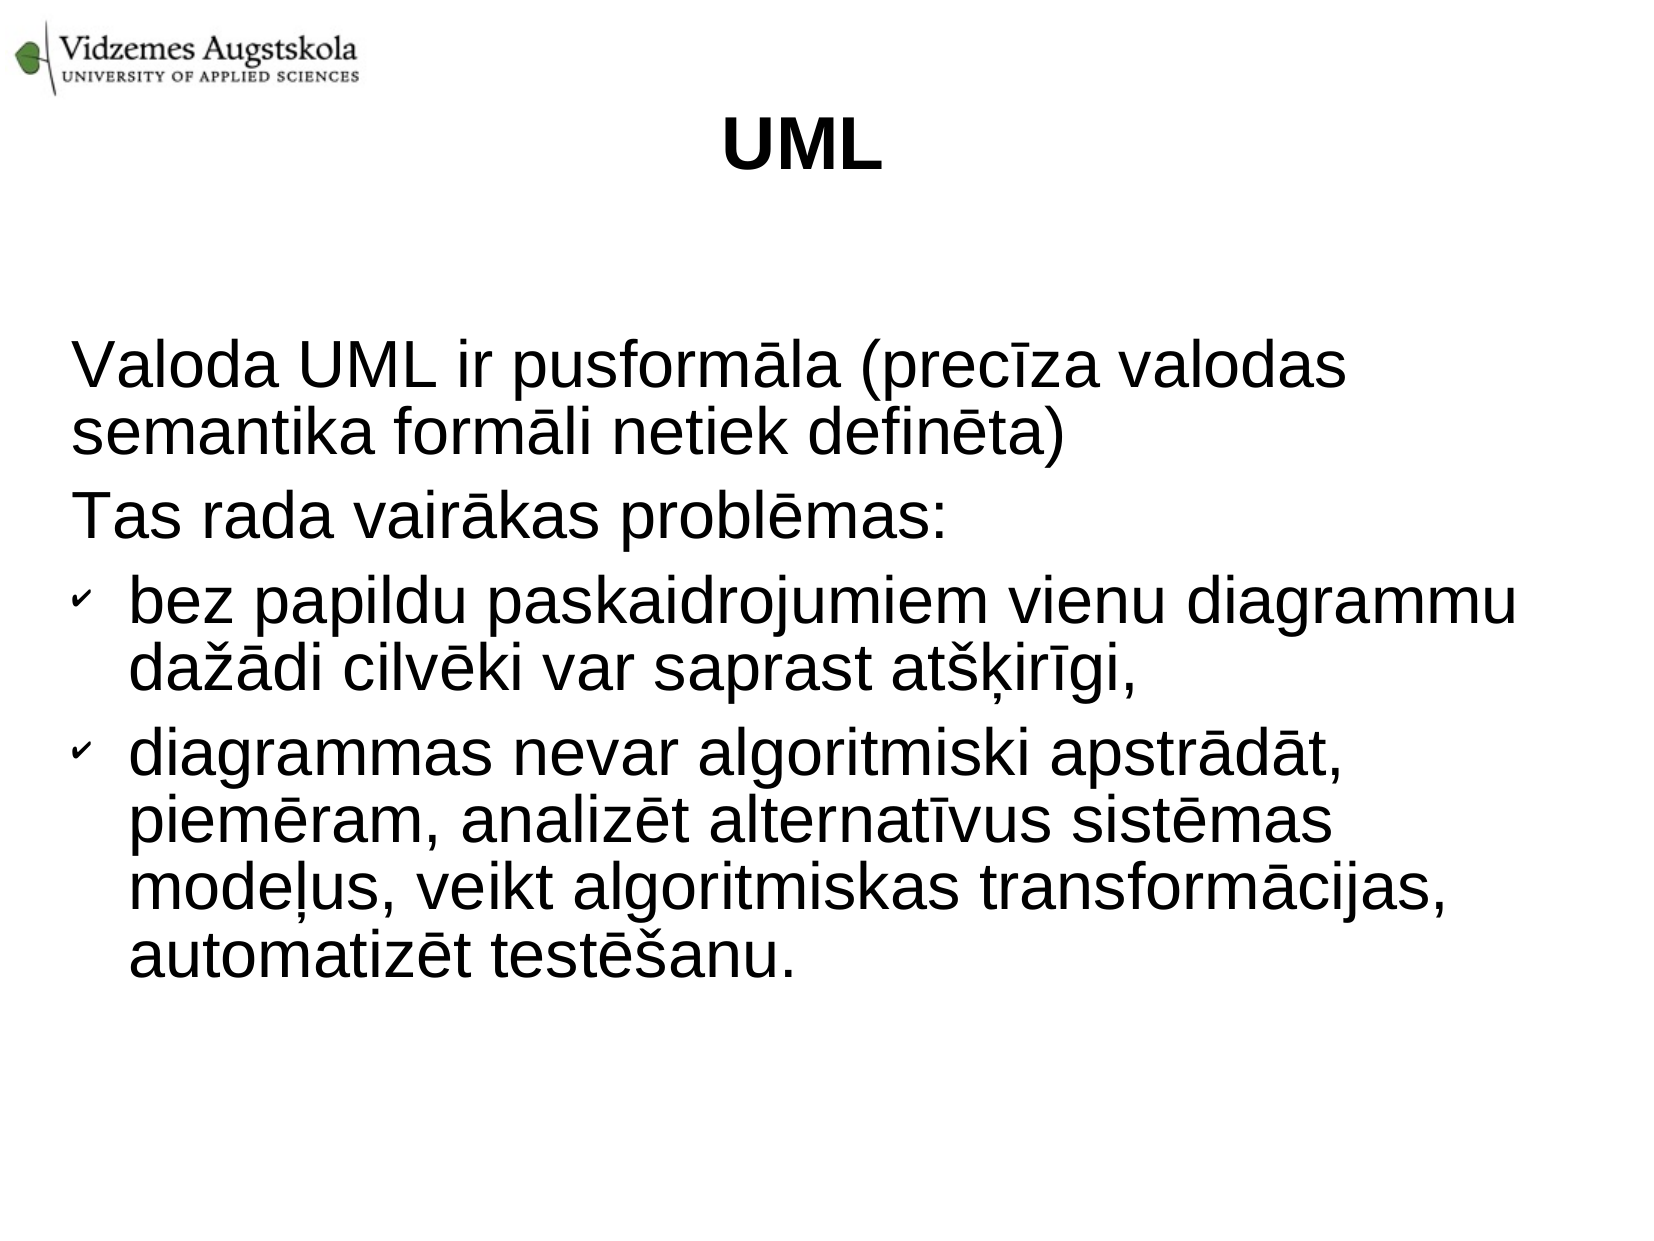

# UML
Valoda UML ir pusformāla (precīza valodas semantika formāli netiek definēta)‏
Tas rada vairākas problēmas:
bez papildu paskaidrojumiem vienu diagrammu dažādi cilvēki var saprast atšķirīgi,
diagrammas nevar algoritmiski apstrādāt, piemēram, analizēt alternatīvus sistēmas modeļus, veikt algoritmiskas transformācijas, automatizēt testēšanu.